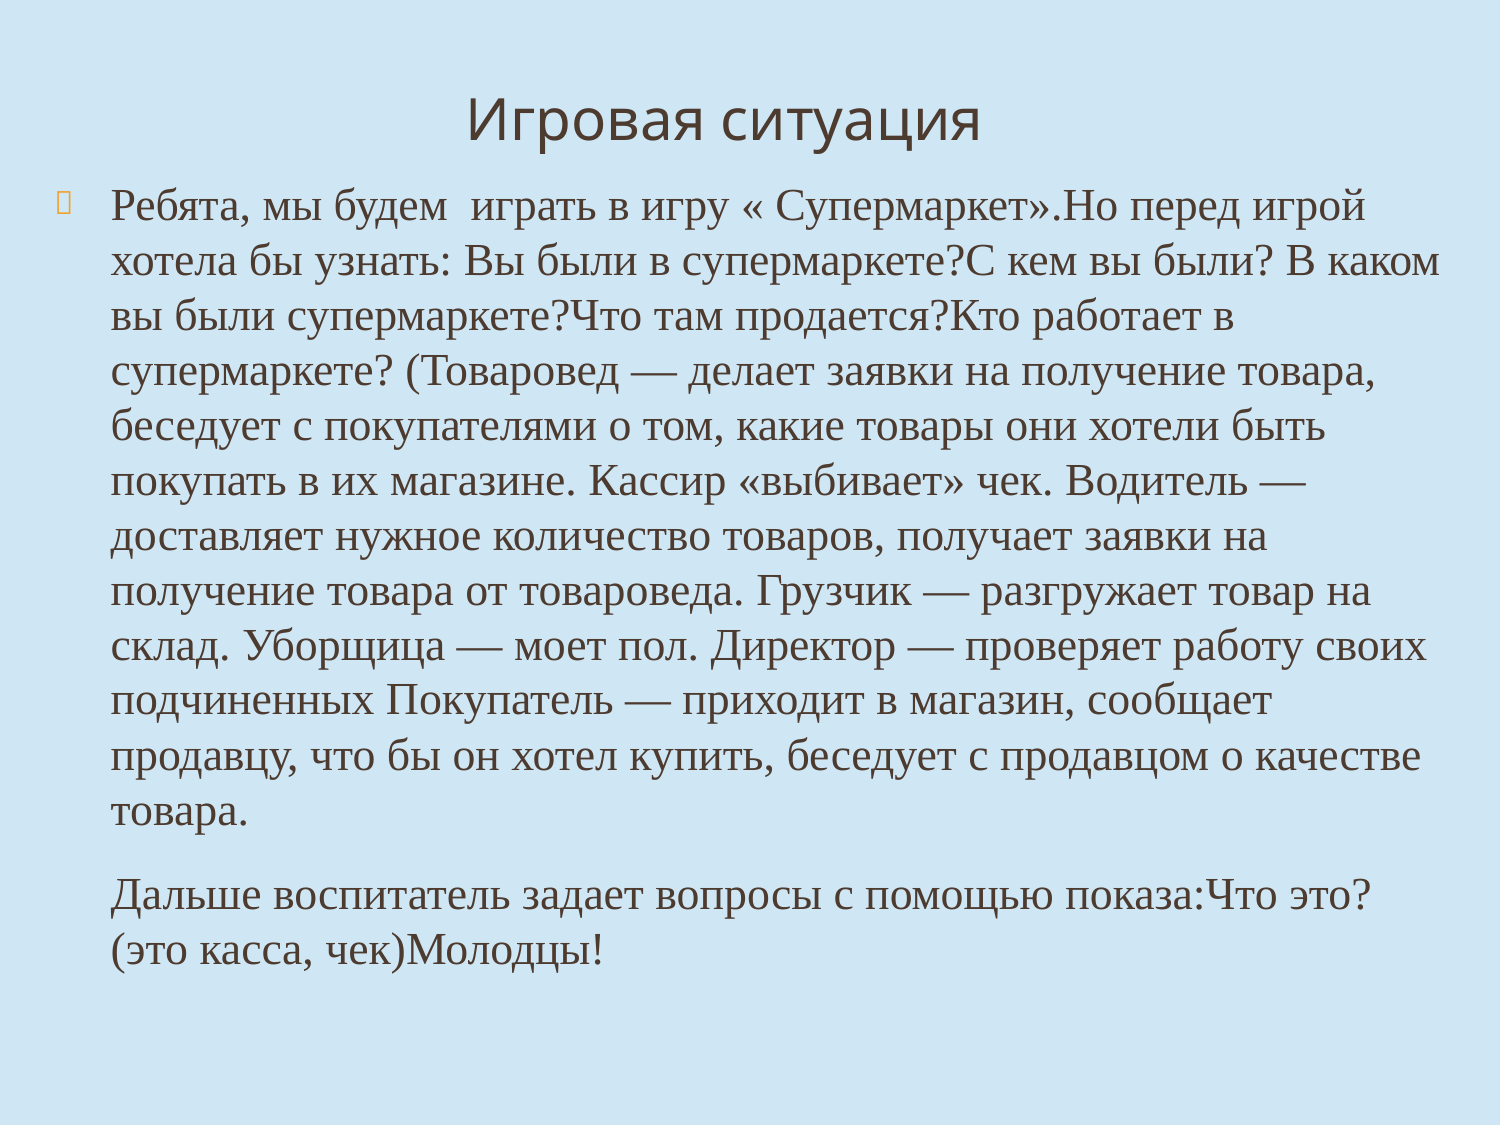

# Игровая ситуация
Ребята, мы будем играть в игру « Супермаркет».Но перед игрой хотела бы узнать: Вы были в супермаркете?С кем вы были? В каком вы были супермаркете?Что там продается?Кто работает в супермаркете? (Товаровед — делает заявки на получение товара, беседует с покупателями о том, какие товары они хотели быть покупать в их магазине. Кассир «выбивает» чек. Водитель — доставляет нужное количество товаров, получает заявки на получение товара от товароведа. Грузчик — разгружает товар на склад. Уборщица — моет пол. Директор — проверяет работу своих подчиненных Покупатель — приходит в магазин, сообщает продавцу, что бы он хотел купить, беседует с продавцом о качестве товара.
Дальше воспитатель задает вопросы с помощью показа:Что это?(это касса, чек)Молодцы!